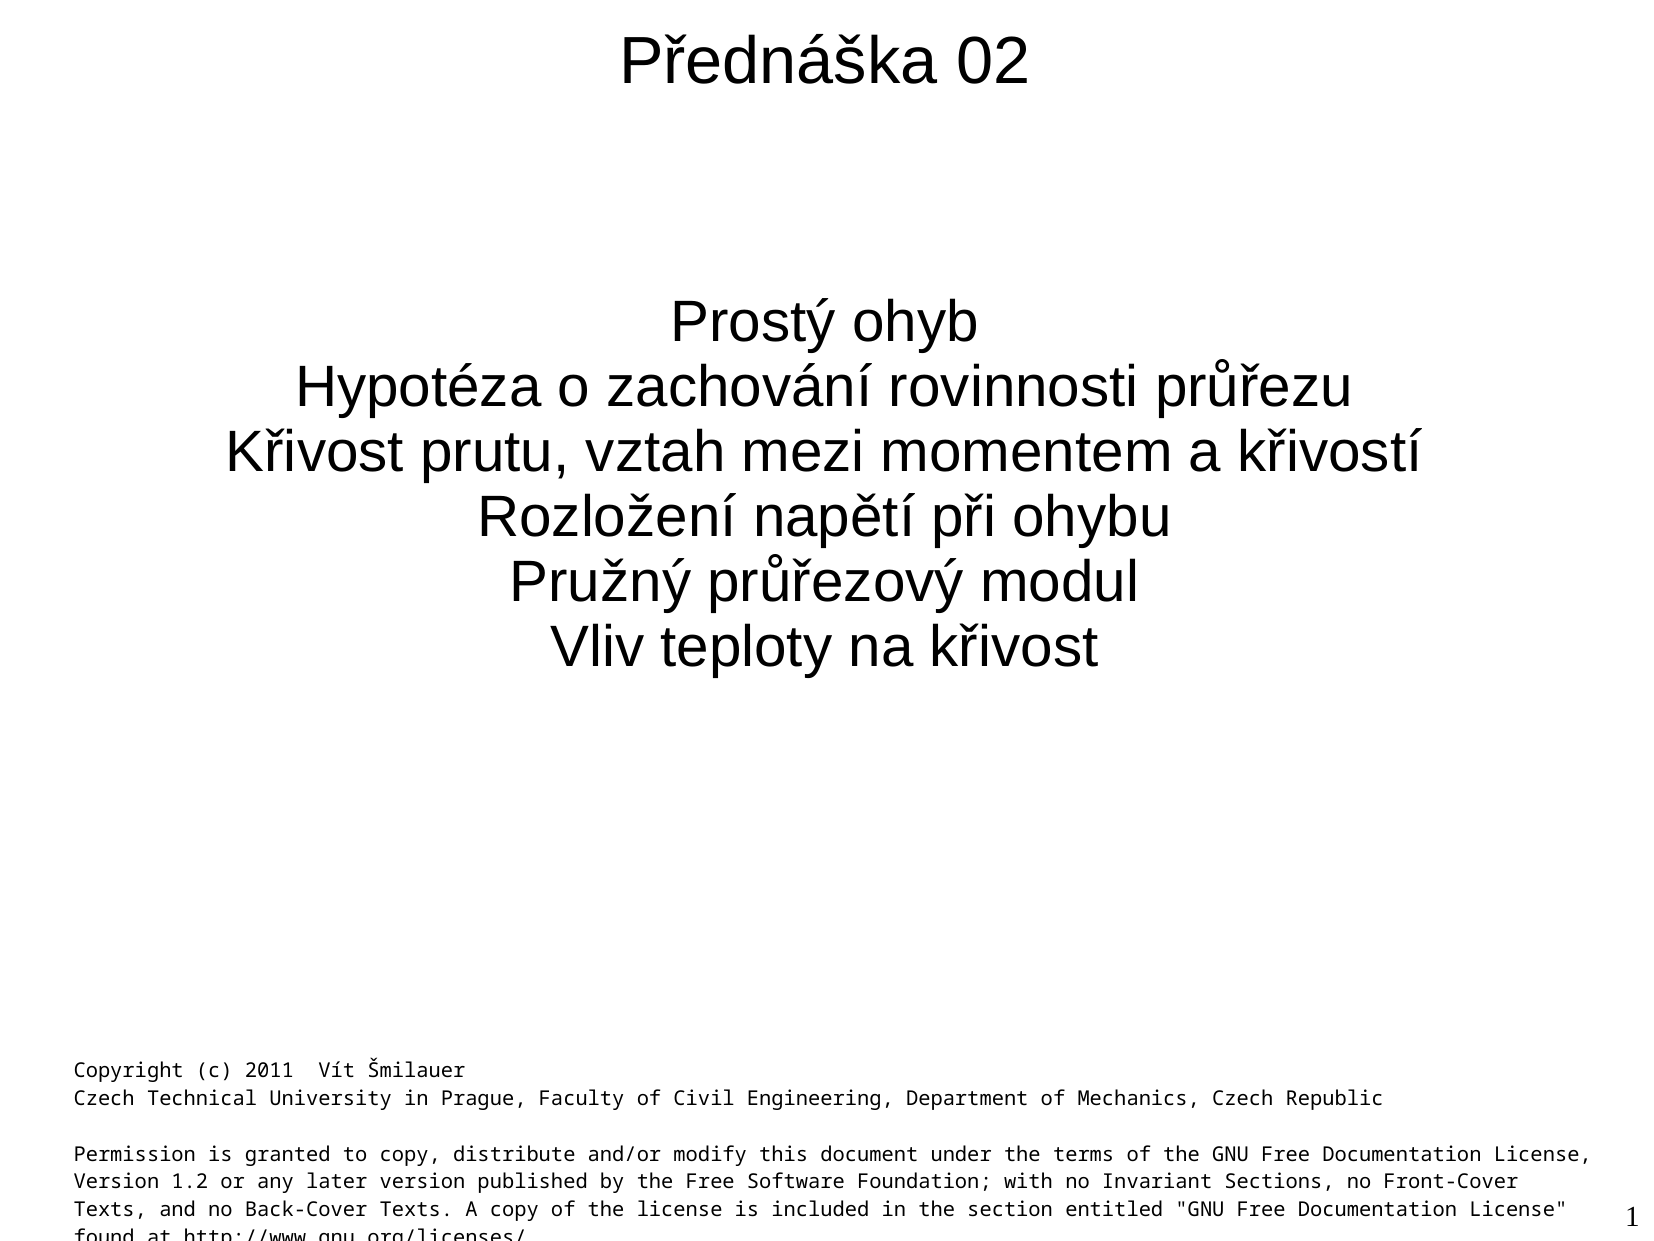

# Přednáška 02
Prostý ohyb
Hypotéza o zachování rovinnosti průřezu
Křivost prutu, vztah mezi momentem a křivostí
Rozložení napětí při ohybu
Pružný průřezový modul
Vliv teploty na křivost
Copyright (c) 2011 Vít Šmilauer
Czech Technical University in Prague, Faculty of Civil Engineering, Department of Mechanics, Czech Republic
Permission is granted to copy, distribute and/or modify this document under the terms of the GNU Free Documentation License, Version 1.2 or any later version published by the Free Software Foundation; with no Invariant Sections, no Front-Cover Texts, and no Back-Cover Texts. A copy of the license is included in the section entitled "GNU Free Documentation License" found at http://www.gnu.org/licenses/
1